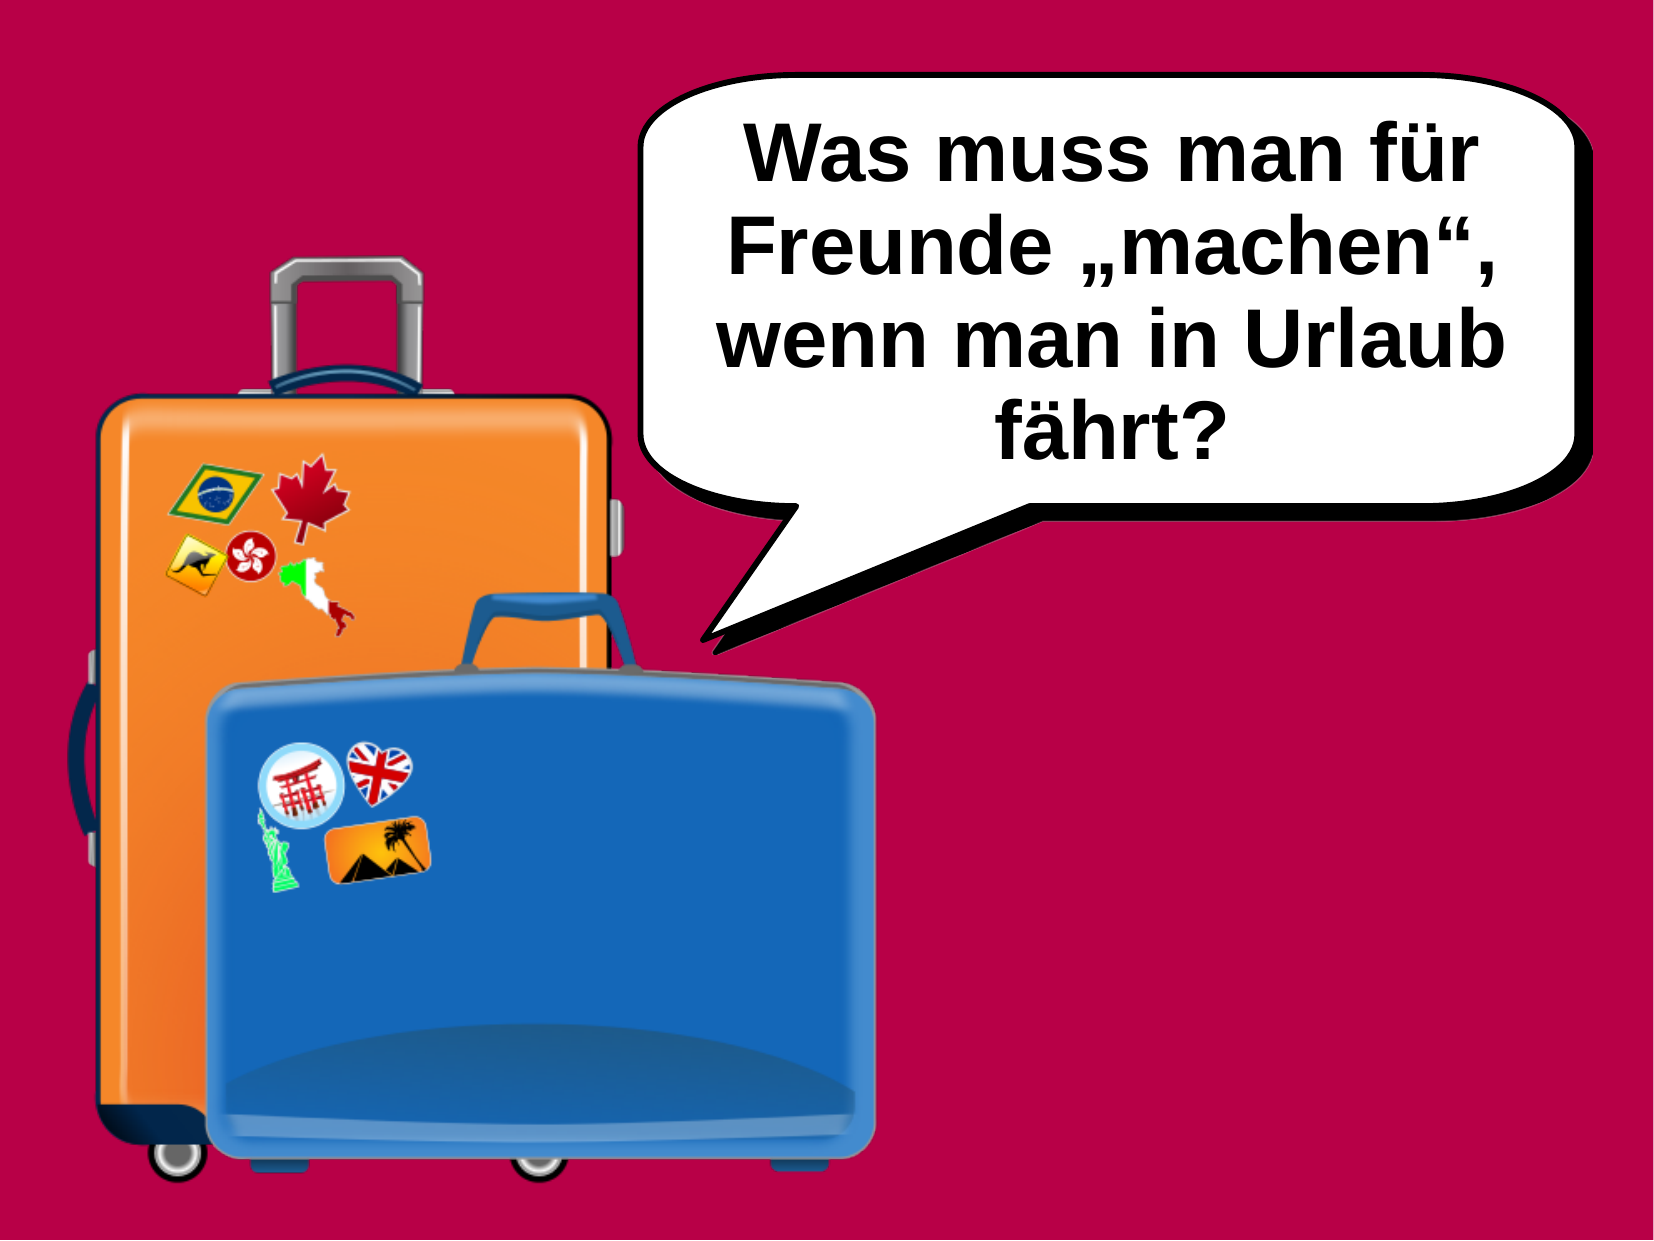

Was muss man für Freunde „machen“,
wenn man in Urlaub fährt?